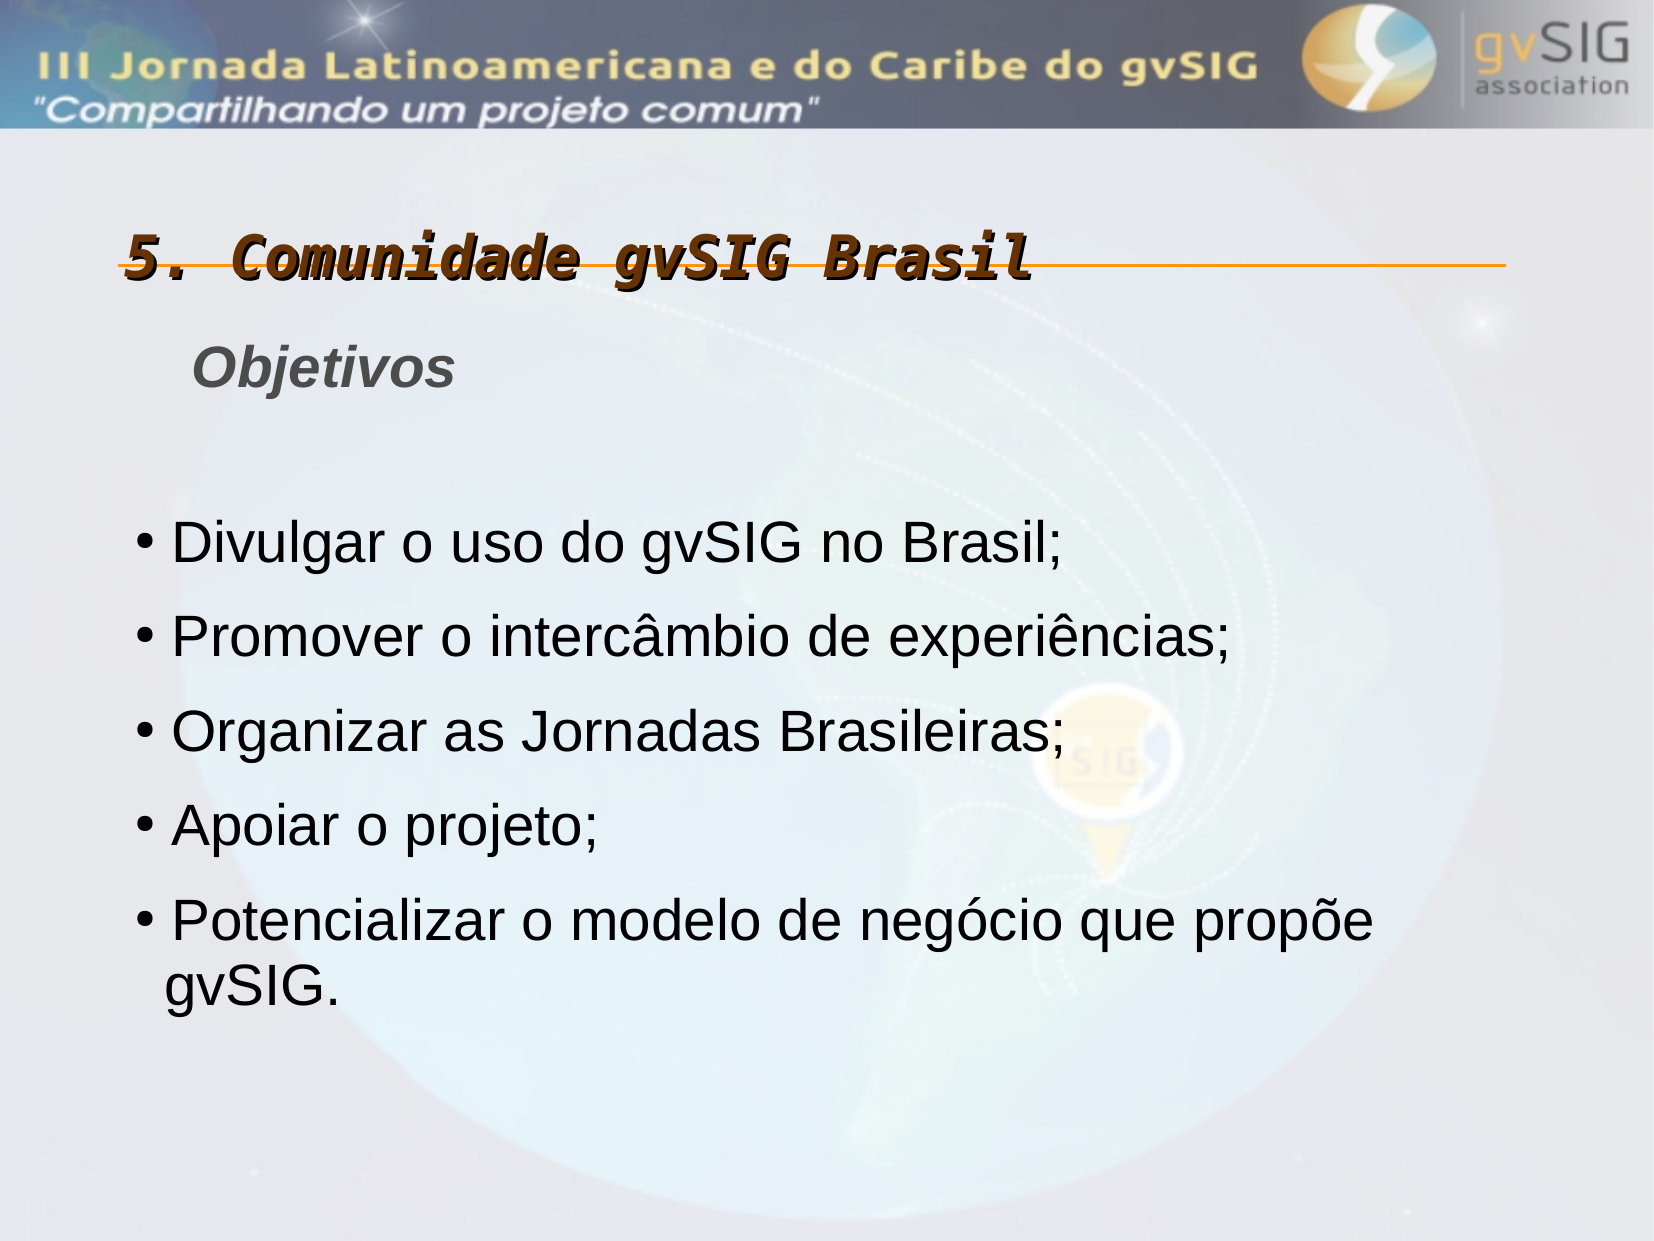

5. Comunidade gvSIG Brasil
Objetivos
 Divulgar o uso do gvSIG no Brasil;
 Promover o intercâmbio de experiências;
 Organizar as Jornadas Brasileiras;
 Apoiar o projeto;
 Potencializar o modelo de negócio que propõe gvSIG.